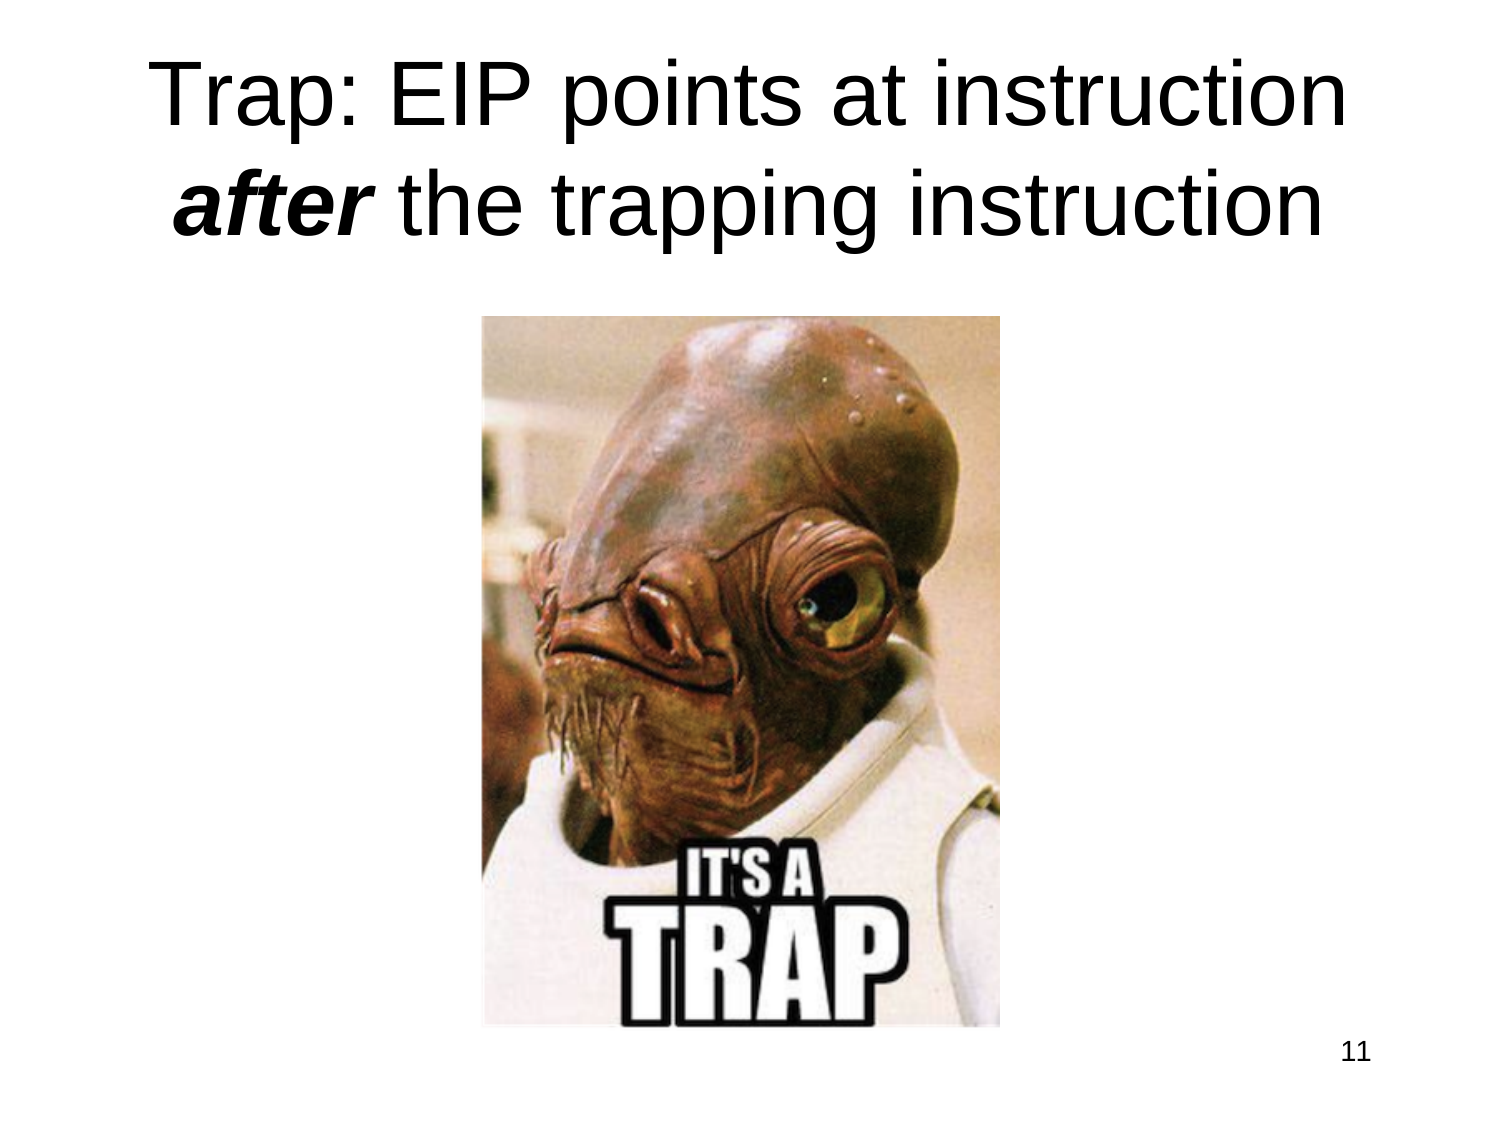

# Trap: EIP points at instruction after the trapping instruction